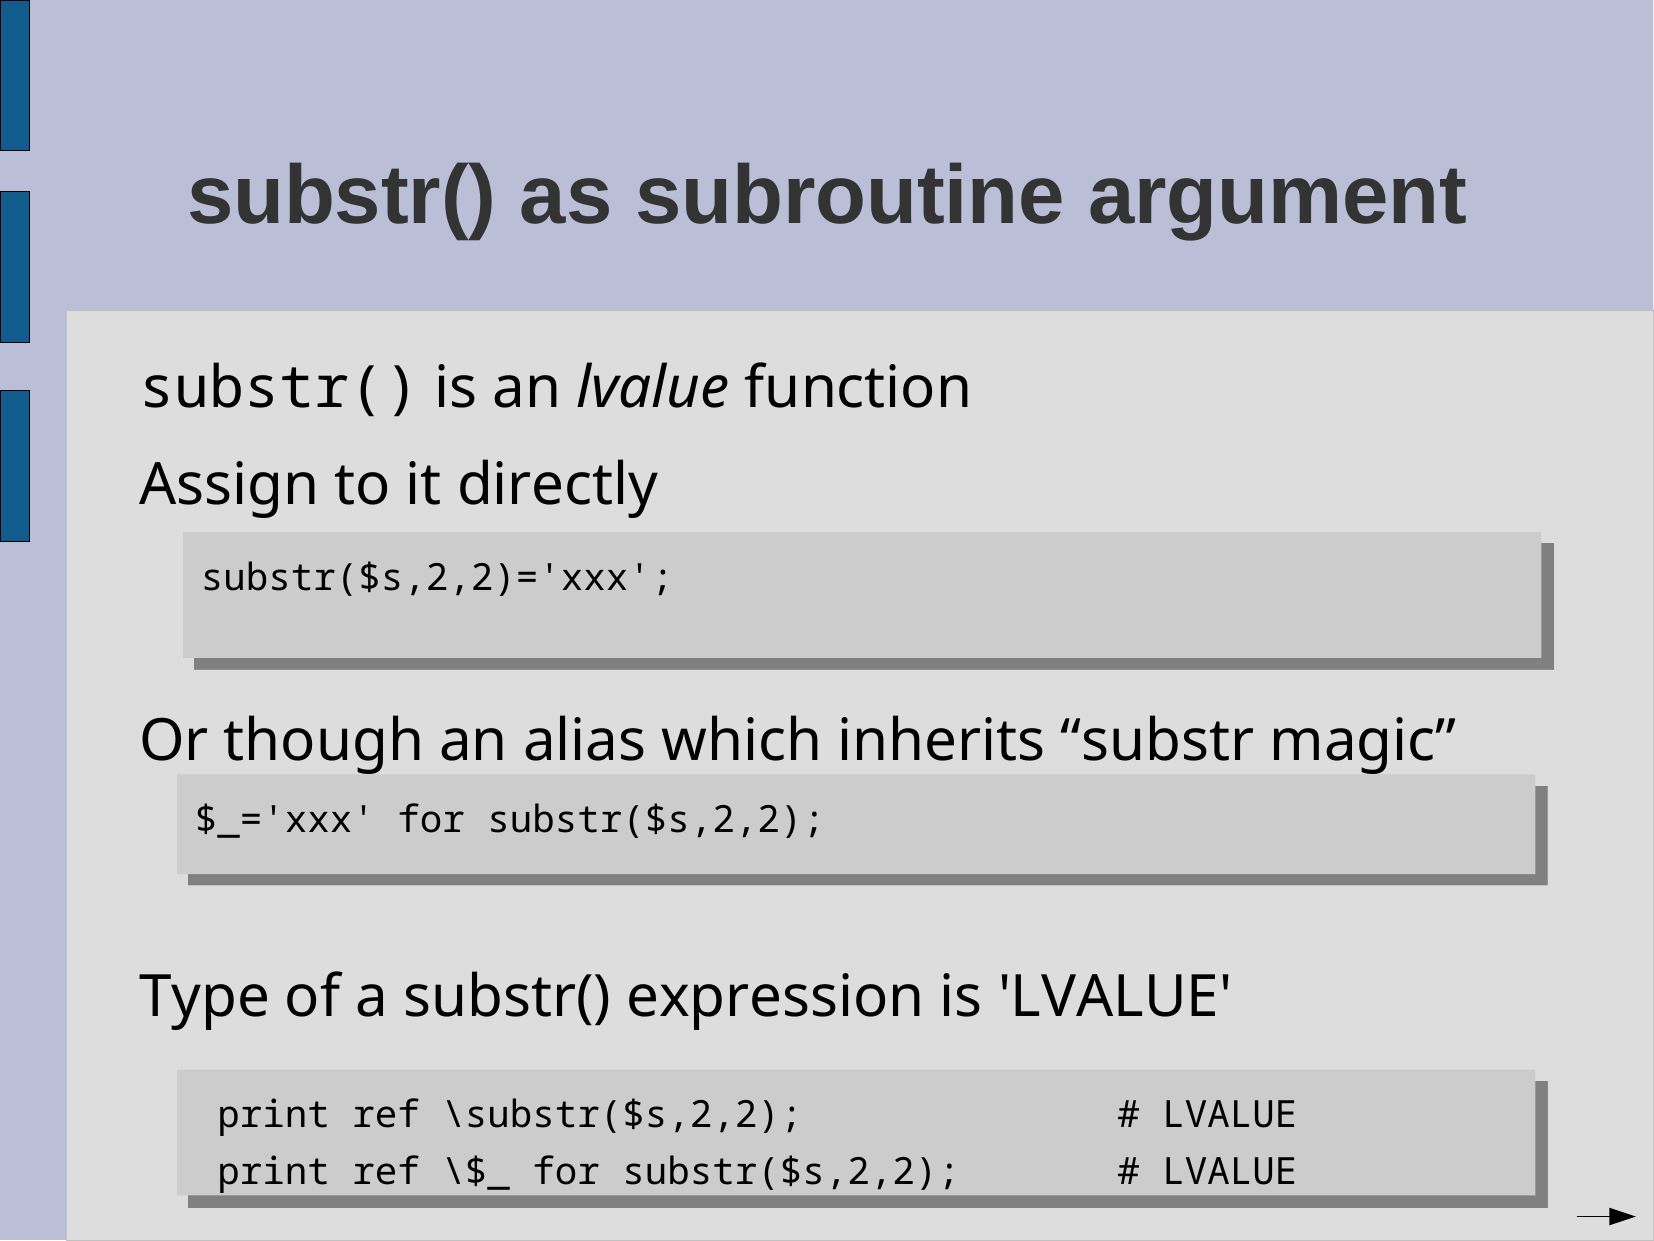

# substr() as subroutine argument
substr() is an lvalue function
Assign to it directly
Or though an alias which inherits “substr magic”
Type of a substr() expression is 'LVALUE'
substr($s,2,2)='xxx';
$_='xxx' for substr($s,2,2);
 print ref \substr($s,2,2); # LVALUE
 print ref \$_ for substr($s,2,2); # LVALUE